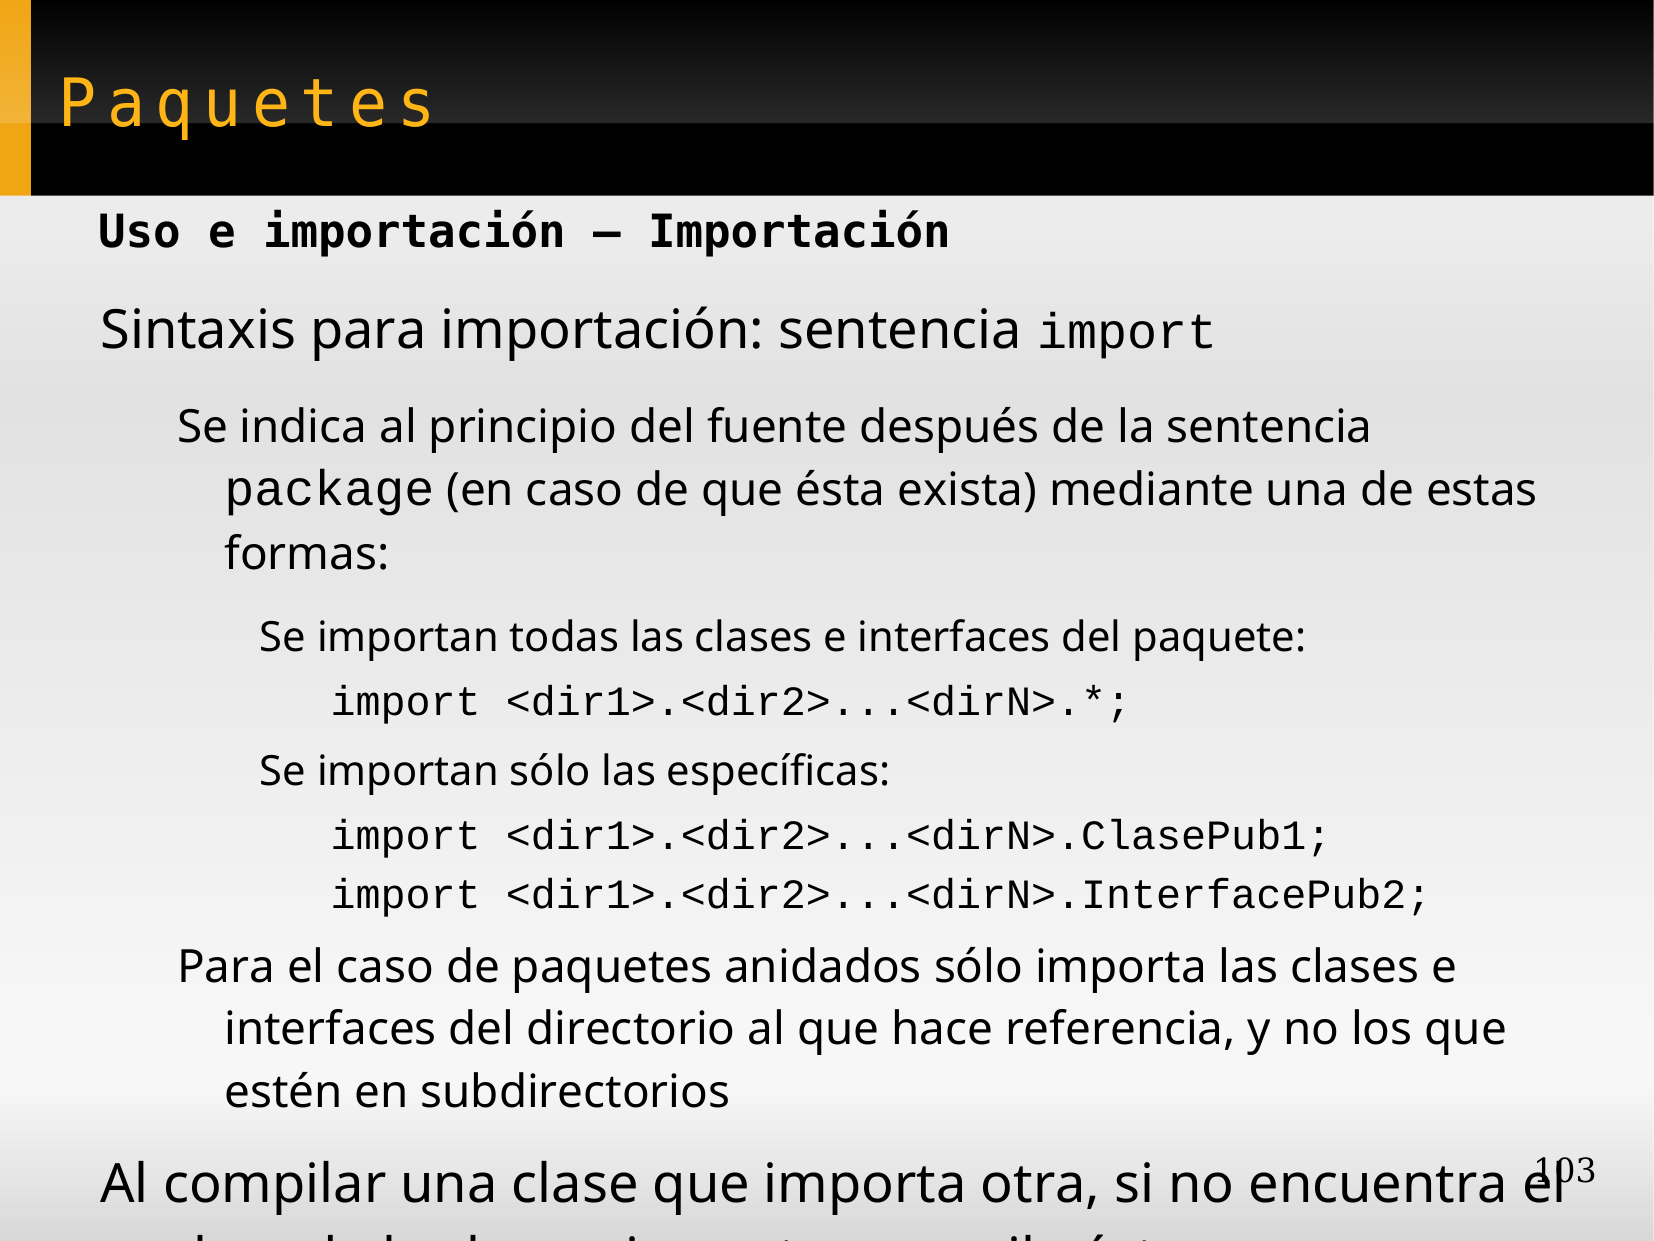

# Paquetes
Uso e importación – Importación
Sintaxis para importación: sentencia import
Se indica al principio del fuente después de la sentencia package (en caso de que ésta exista) mediante una de estas formas:
Se importan todas las clases e interfaces del paquete:
import <dir1>.<dir2>...<dirN>.*;
Se importan sólo las específicas:
import <dir1>.<dir2>...<dirN>.ClasePub1;
import <dir1>.<dir2>...<dirN>.InterfacePub2;
Para el caso de paquetes anidados sólo importa las clases e interfaces del directorio al que hace referencia, y no los que estén en subdirectorios
Al compilar una clase que importa otra, si no encuentra el .class de la clase a importar compila ésta automáticamente.
103